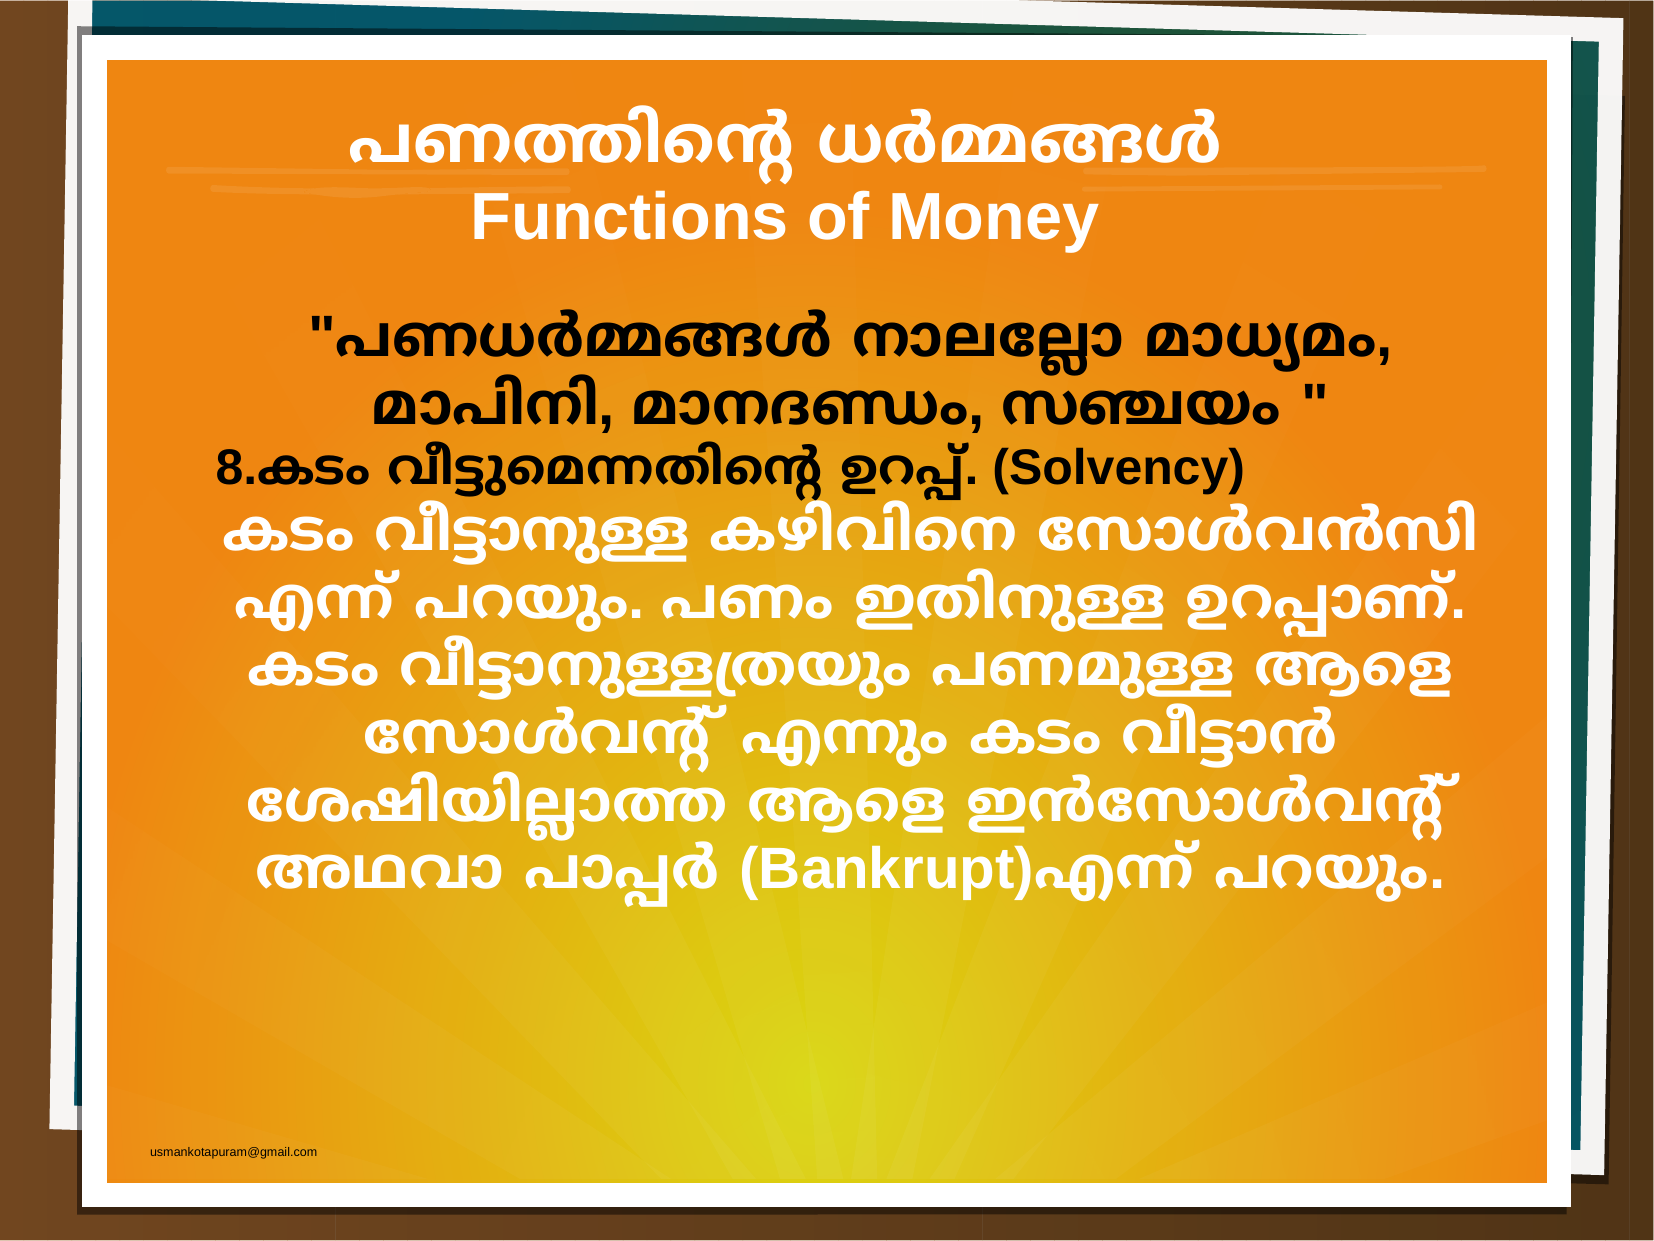

# പണത്തിന്റെ ധർമ്മങ്ങൾ Functions of Money
"പണധർമ്മങ്ങൾ നാലല്ലോ മാധ്യമം, മാപിനി, മാനദണ്ഡം, സഞ്ചയം "
8.കടം വീട്ടുമെന്നതിന്റെ ഉറപ്പ്. (Solvency)
കടം വീട്ടാനുള്ള കഴിവിനെ സോൾവൻസി എന്ന് പറയും. പണം ഇതിനുള്ള ഉറപ്പാണ്. കടം വീട്ടാനുള്ളത്രയും പണമുള്ള ആളെ സോൾവന്റ് എന്നും കടം വീട്ടാൻ ശേഷിയില്ലാത്ത ആളെ ഇൻസോൾവന്റ് അഥവാ പാപ്പർ (Bankrupt)എന്ന് പറയും.